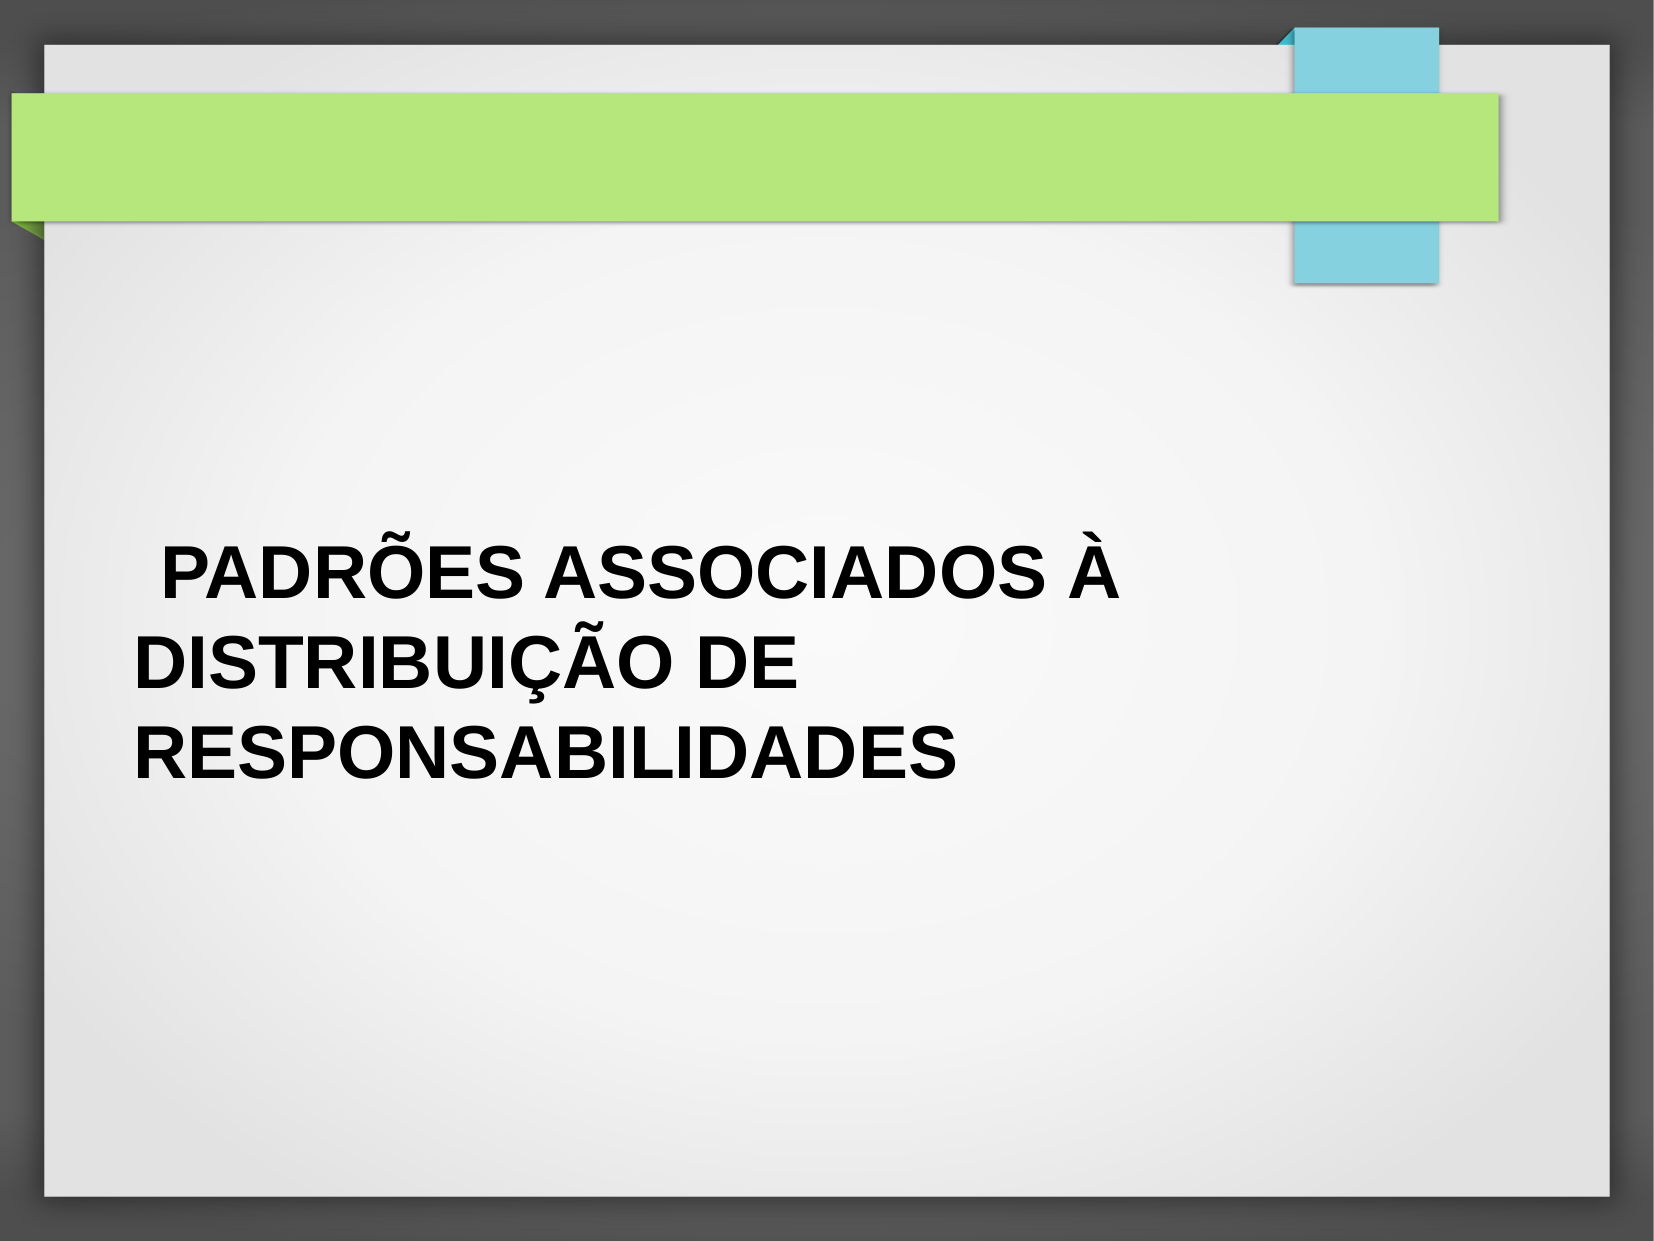

# PADRÕES ASSOCIADOS À DISTRIBUIÇÃO DE RESPONSABILIDADES